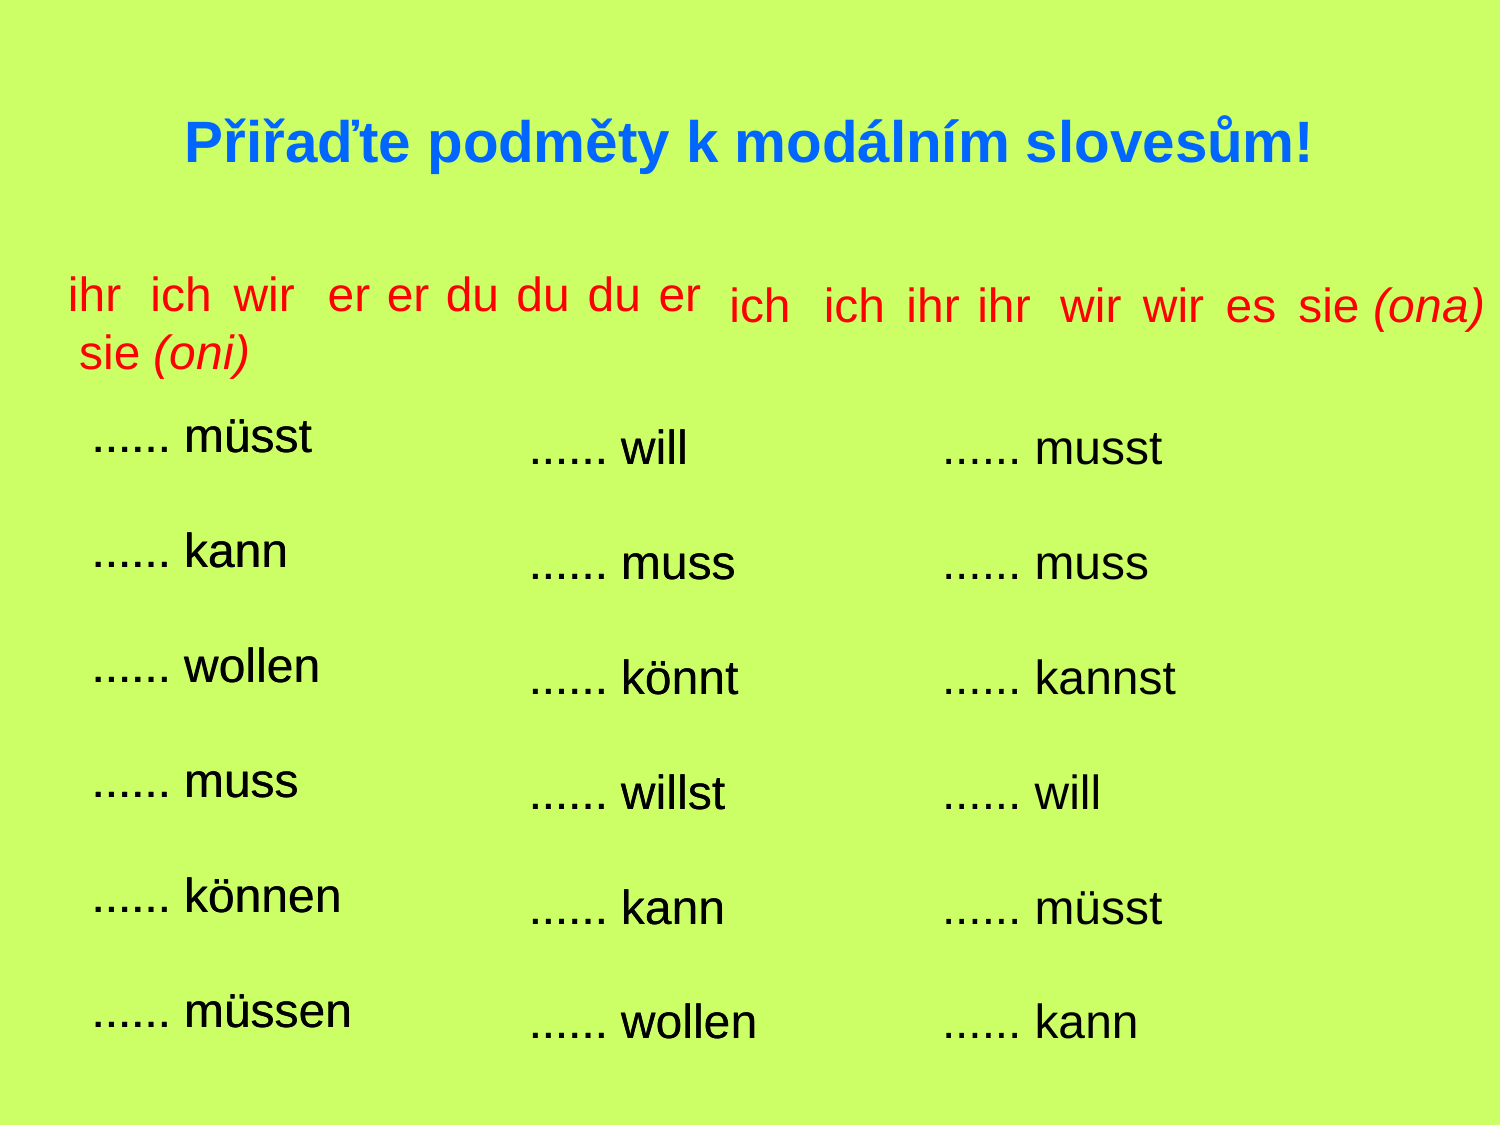

# Přiřaďte podměty k modálním slovesům!
ihr
ich
wir
er
er
du
du
du
er
ich
ich
ihr
ihr
wir
wir
es
sie (ona)
sie (oni)
...... müsst
...... kann
...... wollen
...... muss
...... können
...... müssen
...... müsst
...... kann
...... wollen
...... muss
...... können
...... müssen
...... will
...... muss
...... könnt
...... willst
...... kann
...... wollen
...... will
...... muss
...... könnt
...... willst
...... kann
...... wollen
...... musst
...... muss
...... kannst
...... will
...... müsst
...... kann